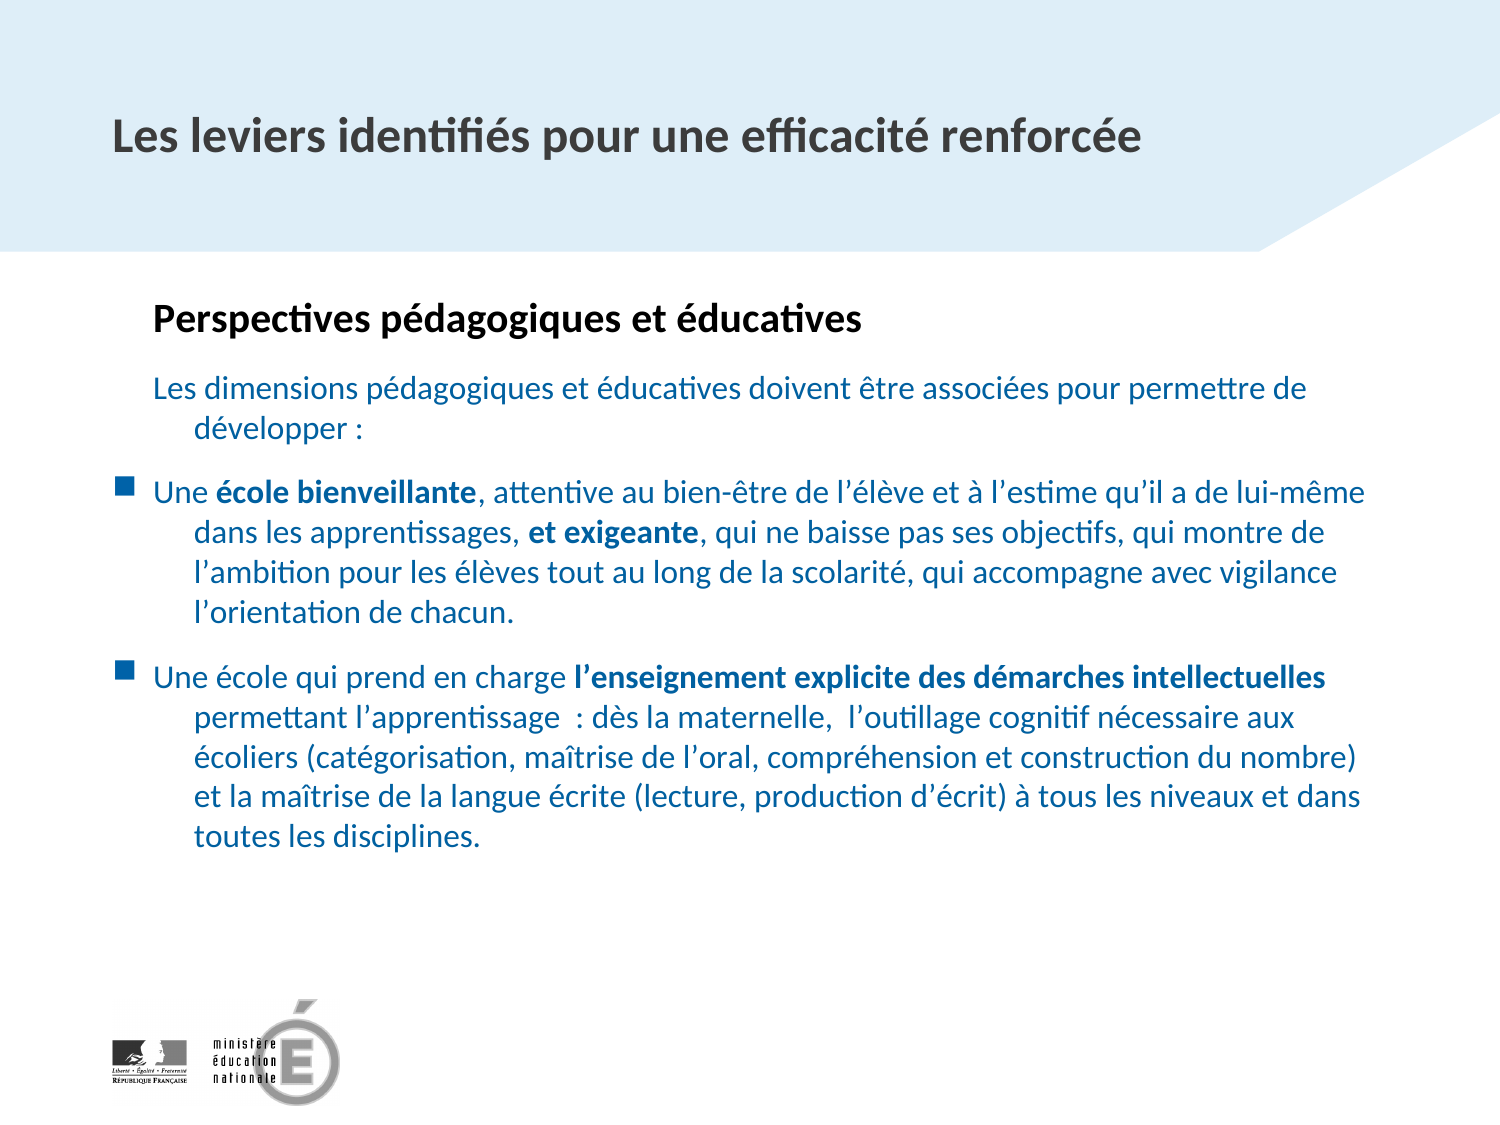

# Les leviers identifiés pour une efficacité renforcée
Perspectives pédagogiques et éducatives
Les dimensions pédagogiques et éducatives doivent être associées pour permettre de développer :
Une école bienveillante, attentive au bien-être de l’élève et à l’estime qu’il a de lui-même dans les apprentissages, et exigeante, qui ne baisse pas ses objectifs, qui montre de l’ambition pour les élèves tout au long de la scolarité, qui accompagne avec vigilance l’orientation de chacun.
Une école qui prend en charge l’enseignement explicite des démarches intellectuelles permettant l’apprentissage : dès la maternelle, l’outillage cognitif nécessaire aux écoliers (catégorisation, maîtrise de l’oral, compréhension et construction du nombre) et la maîtrise de la langue écrite (lecture, production d’écrit) à tous les niveaux et dans toutes les disciplines.